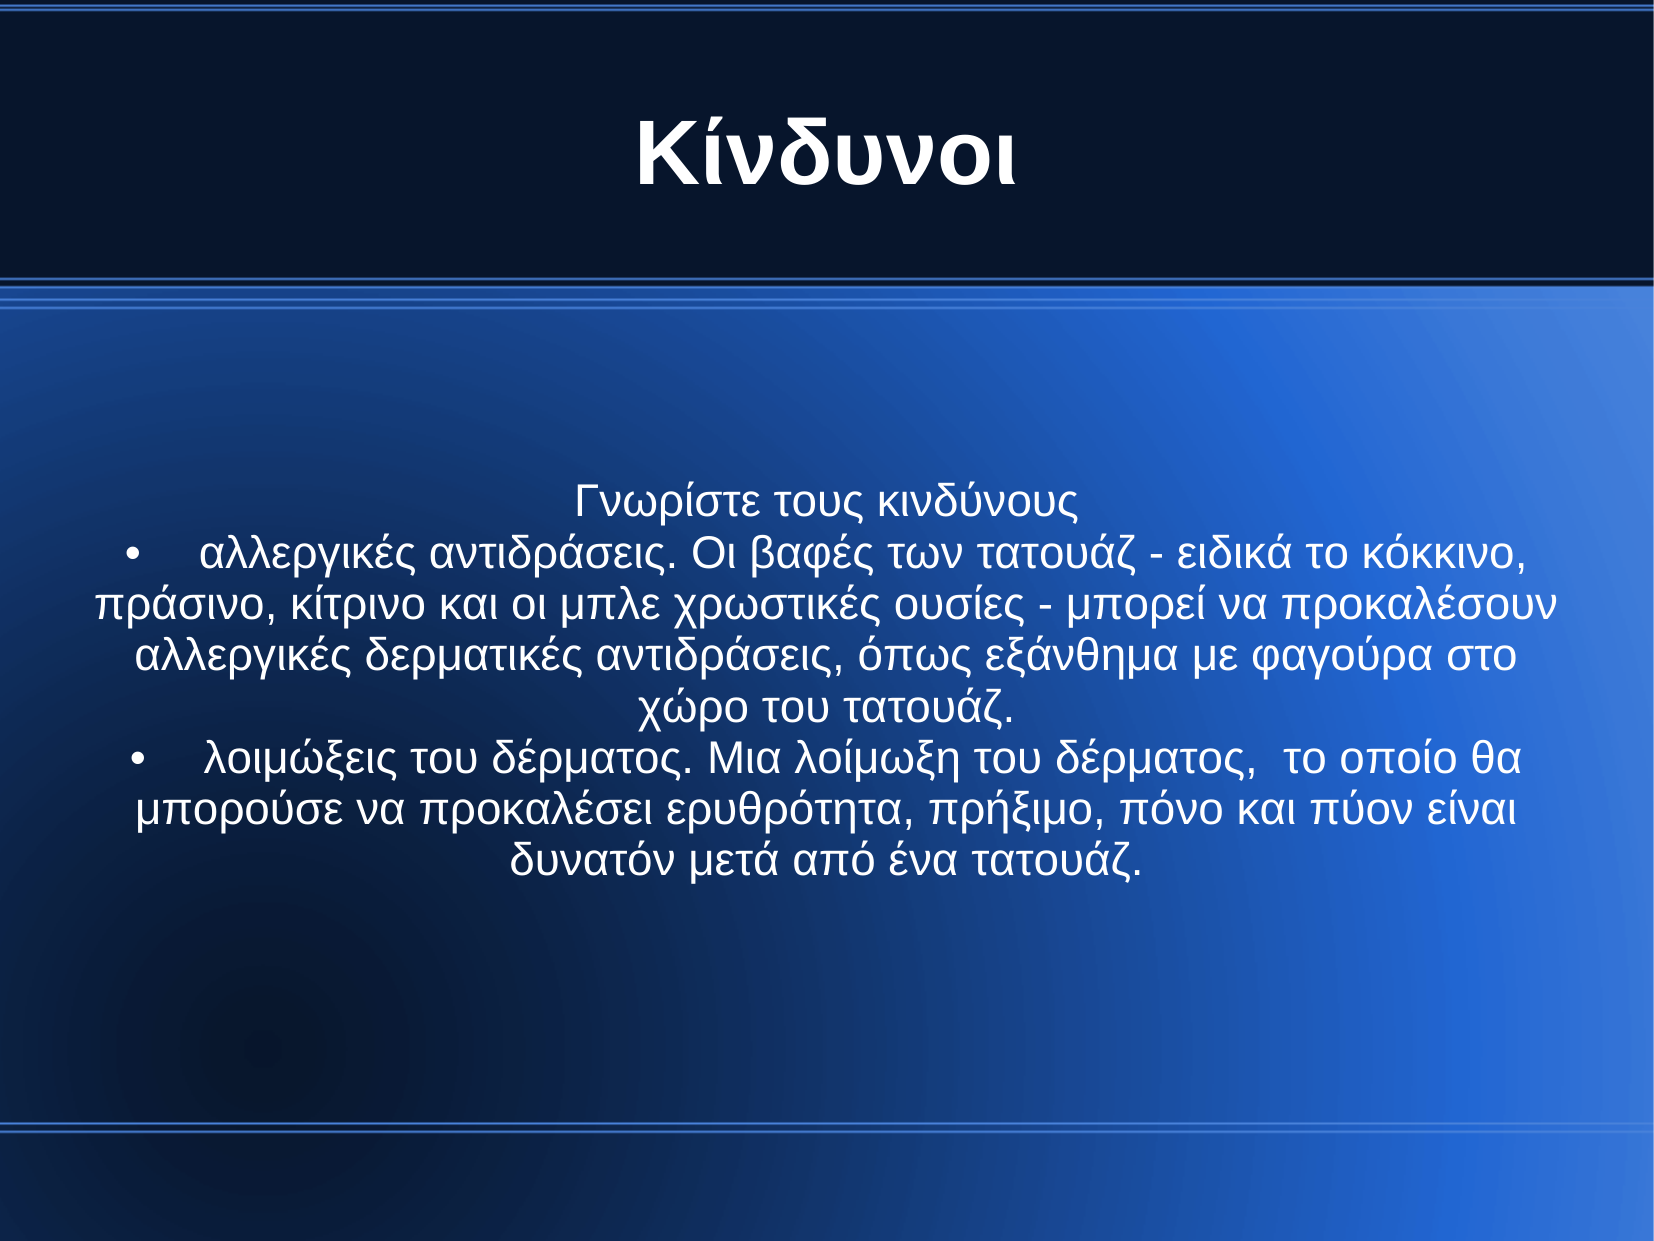

# Κίνδυνοι
Γνωρίστε τους κινδύνους
•	αλλεργικές αντιδράσεις. Οι βαφές των τατουάζ - ειδικά το κόκκινο, πράσινο, κίτρινο και οι μπλε χρωστικές ουσίες - μπορεί να προκαλέσουν αλλεργικές δερματικές αντιδράσεις, όπως εξάνθημα με φαγούρα στο χώρο του τατουάζ.
•	λοιμώξεις του δέρματος. Μια λοίμωξη του δέρματος, το οποίο θα μπορούσε να προκαλέσει ερυθρότητα, πρήξιμο, πόνο και πύον είναι δυνατόν μετά από ένα τατουάζ.